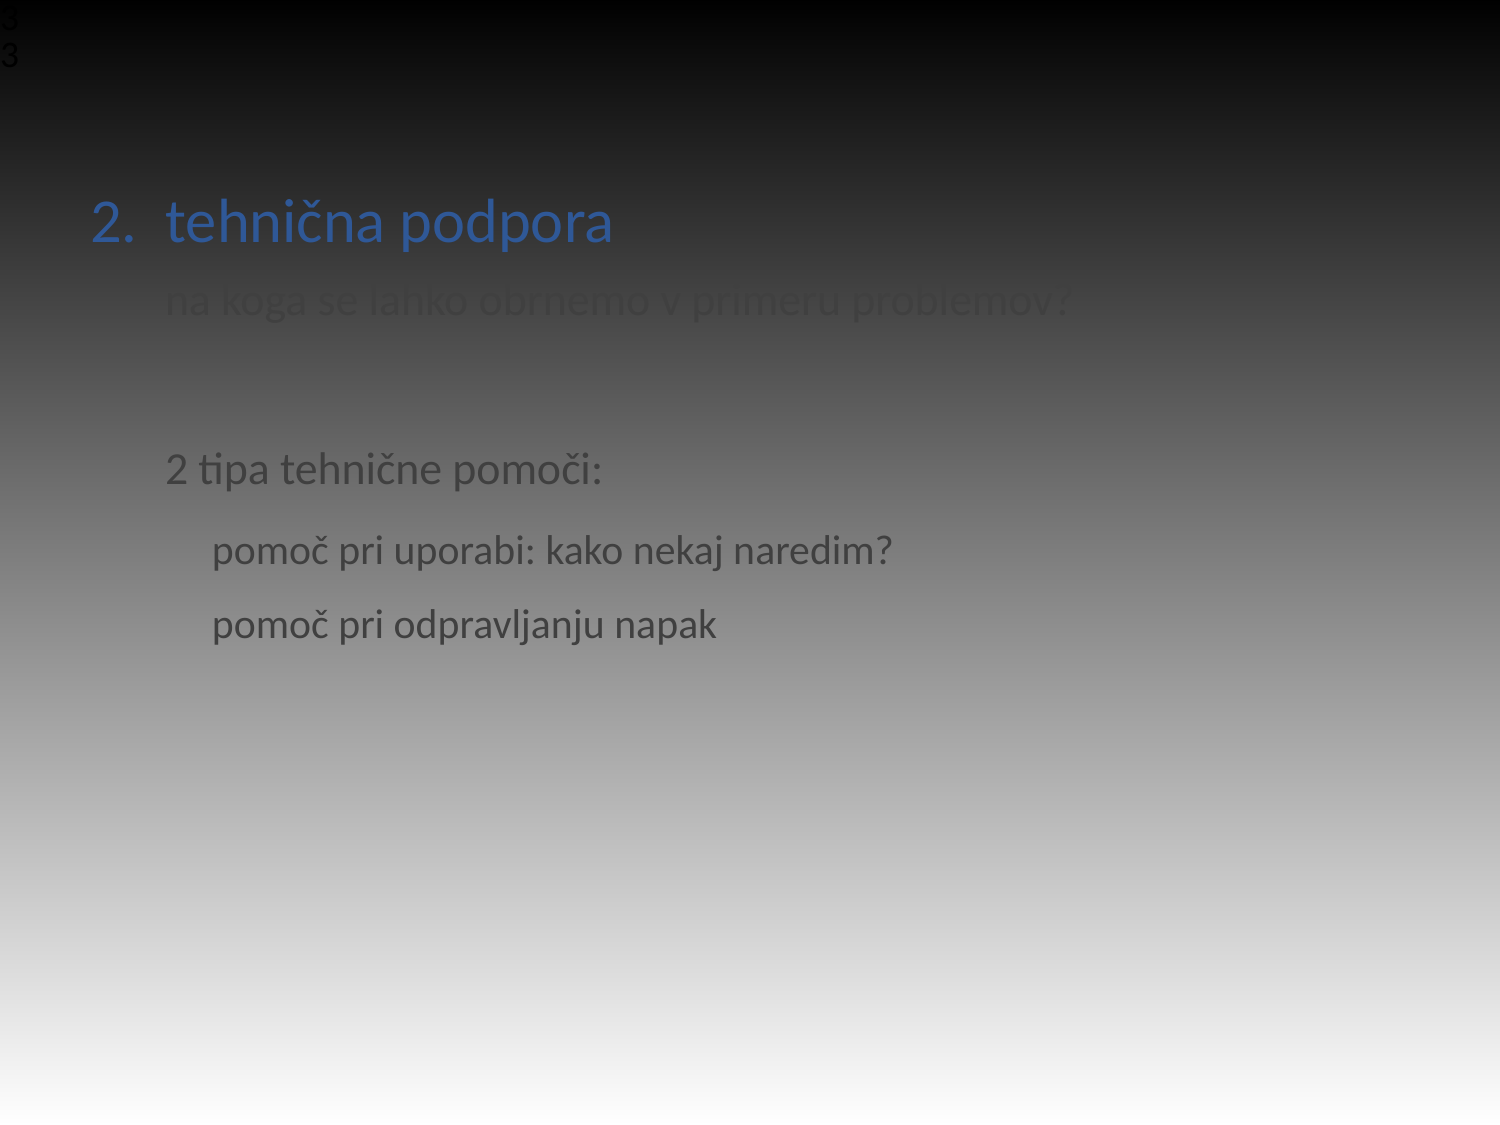

# 2. tehnična podpora
na koga se lahko obrnemo v primeru problemov?
2 tipa tehnične pomoči:
pomoč pri uporabi: kako nekaj naredim?
pomoč pri odpravljanju napak